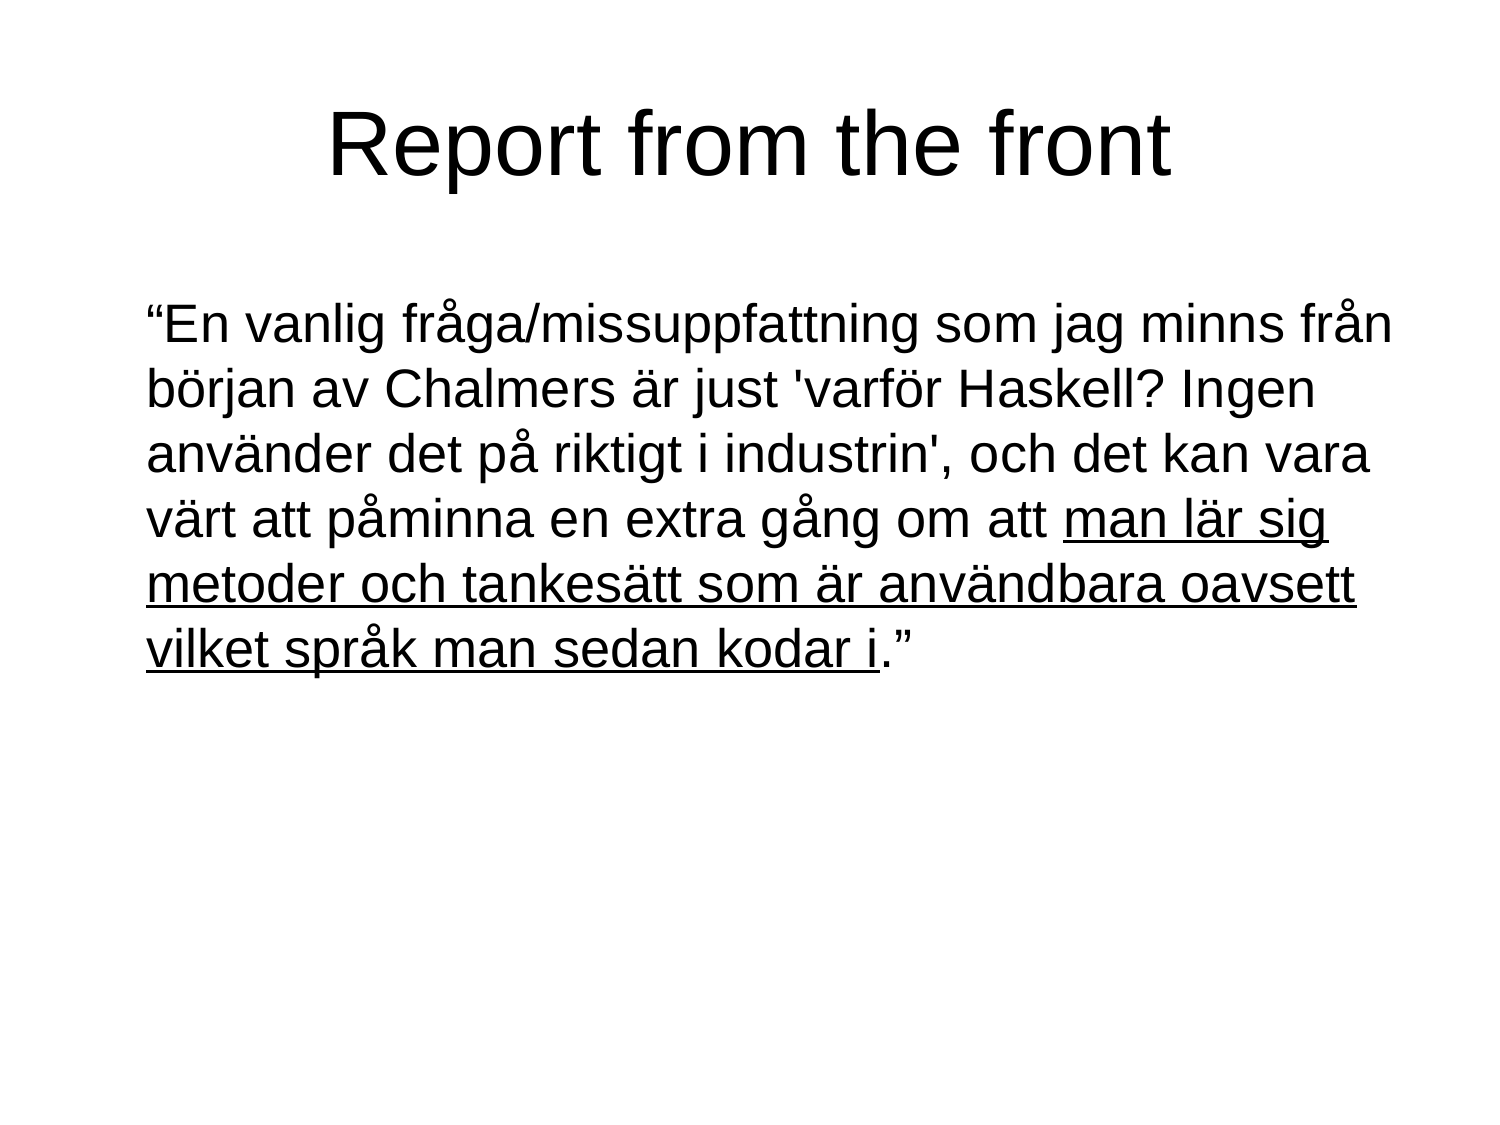

# Report from the front
“En vanlig fråga/missuppfattning som jag minns från början av Chalmers är just 'varför Haskell? Ingen använder det på riktigt i industrin', och det kan vara värt att påminna en extra gång om att man lär sig metoder och tankesätt som är användbara oavsett vilket språk man sedan kodar i.”